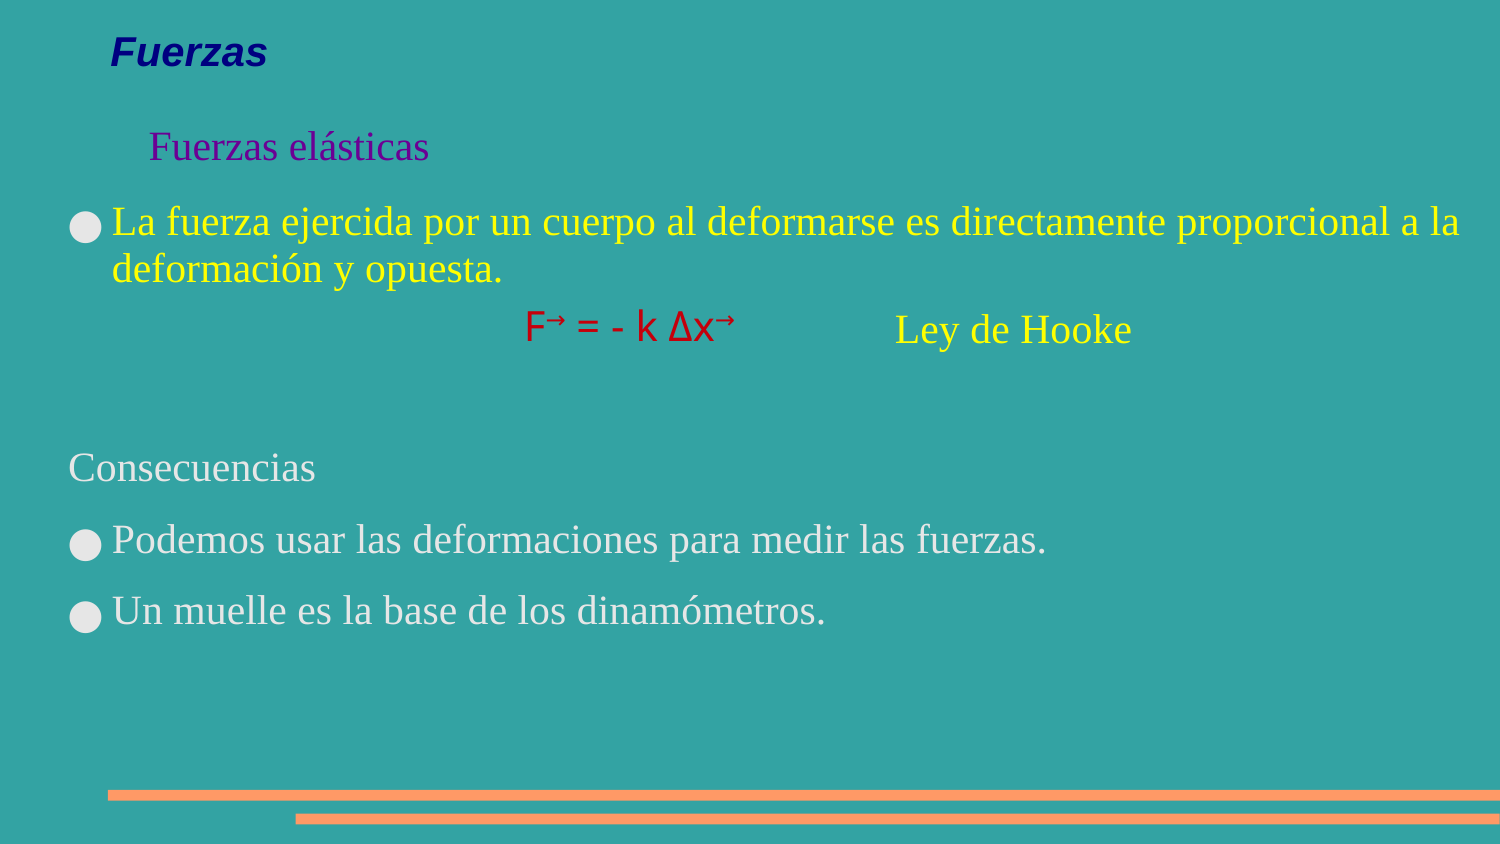

Fuerzas
# La fuerza ejercida por un cuerpo al deformarse es directamente proporcional a la deformación y opuesta.
Fuerzas elásticas
 F→ = - k Δx→
Ley de Hooke
Consecuencias
Podemos usar las deformaciones para medir las fuerzas.
Un muelle es la base de los dinamómetros.